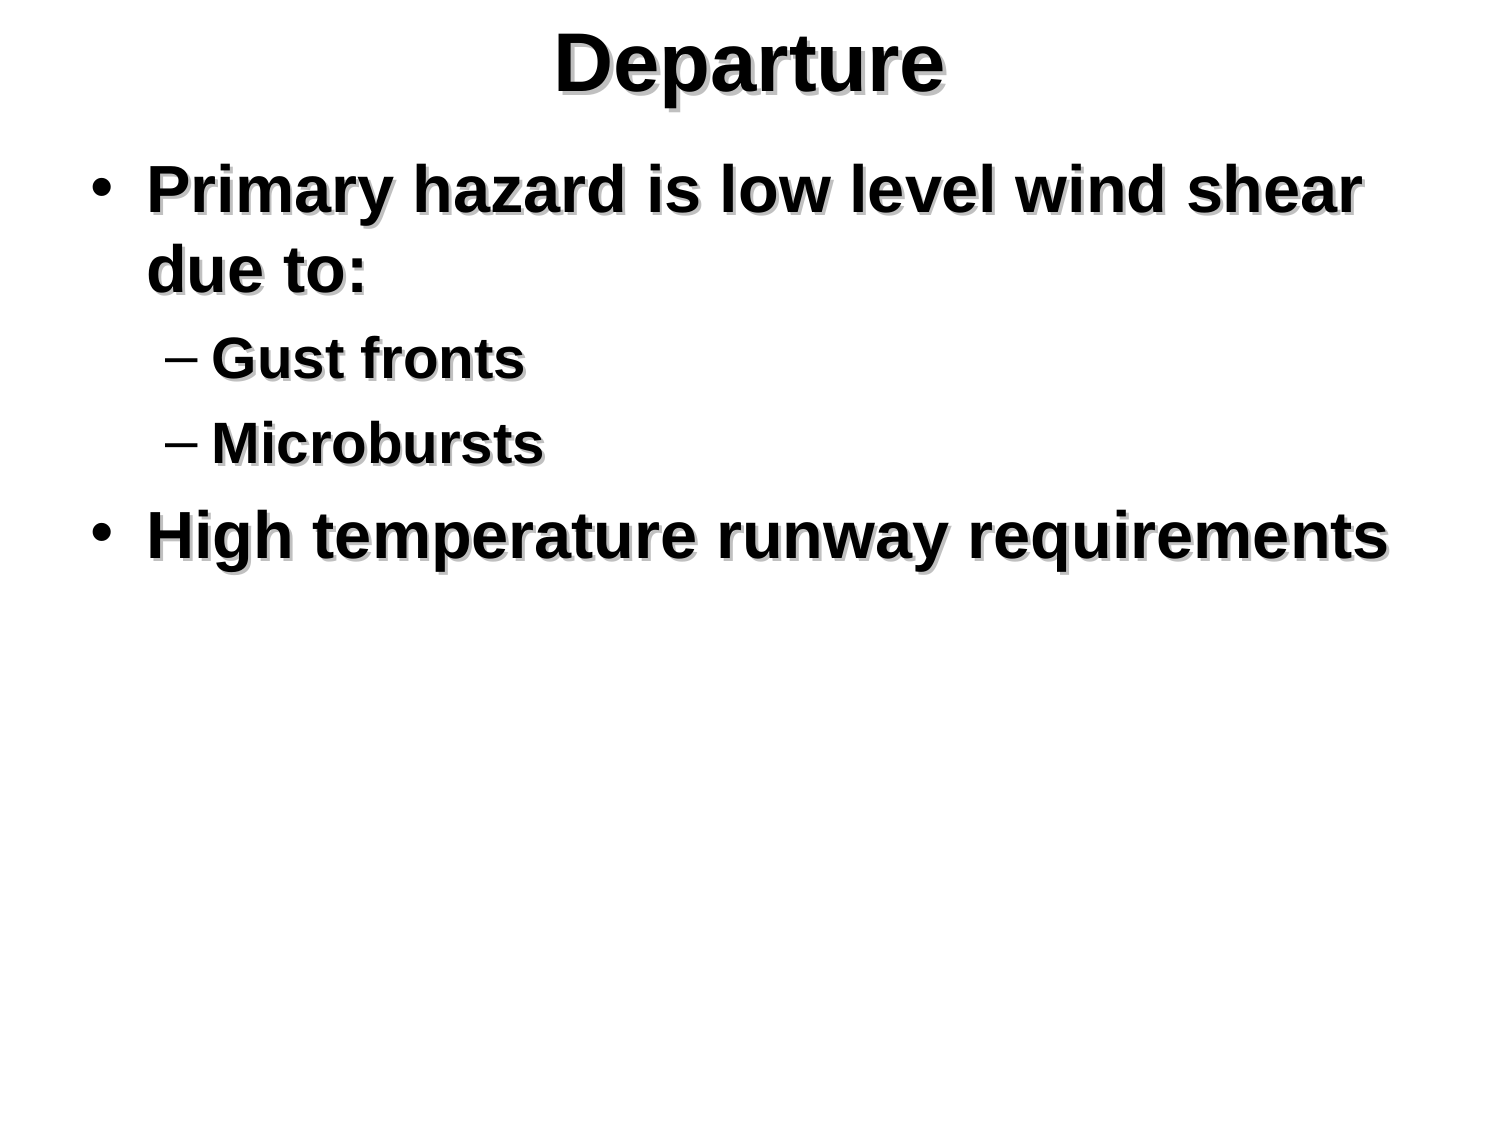

Departure
# Primary hazard is low level wind shear due to:
Gust fronts
Microbursts
High temperature runway requirements